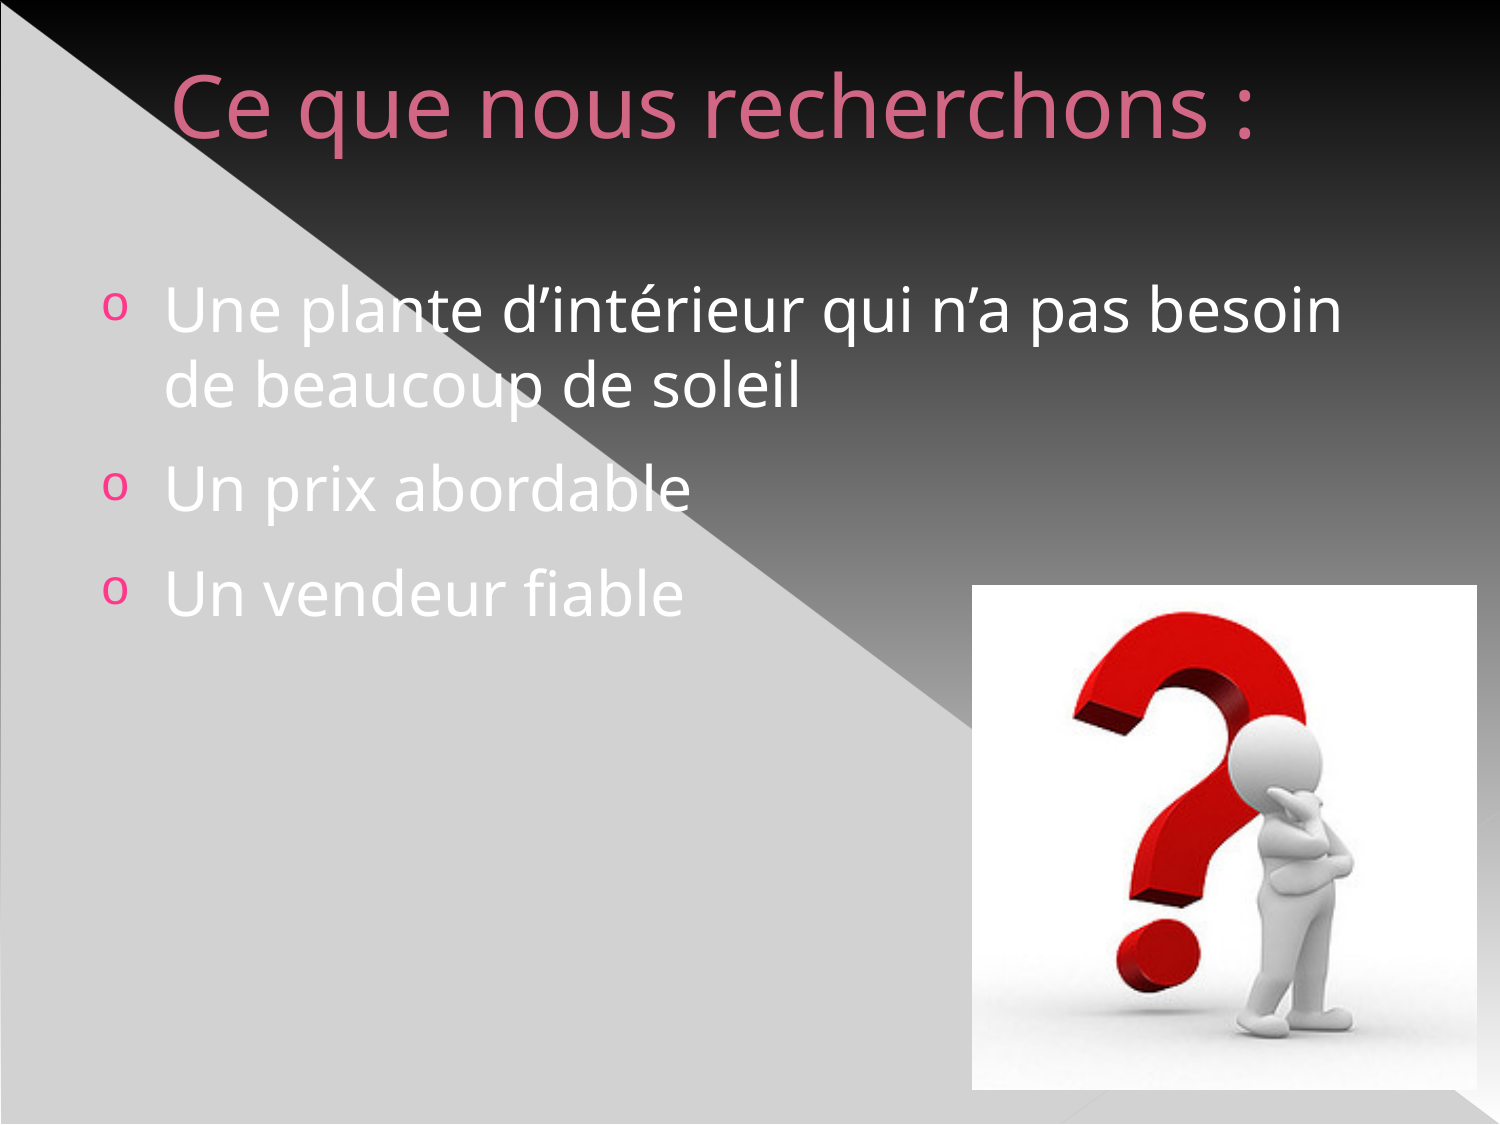

# Ce que nous recherchons :
Une plante d’intérieur qui n’a pas besoin de beaucoup de soleil
Un prix abordable
Un vendeur fiable